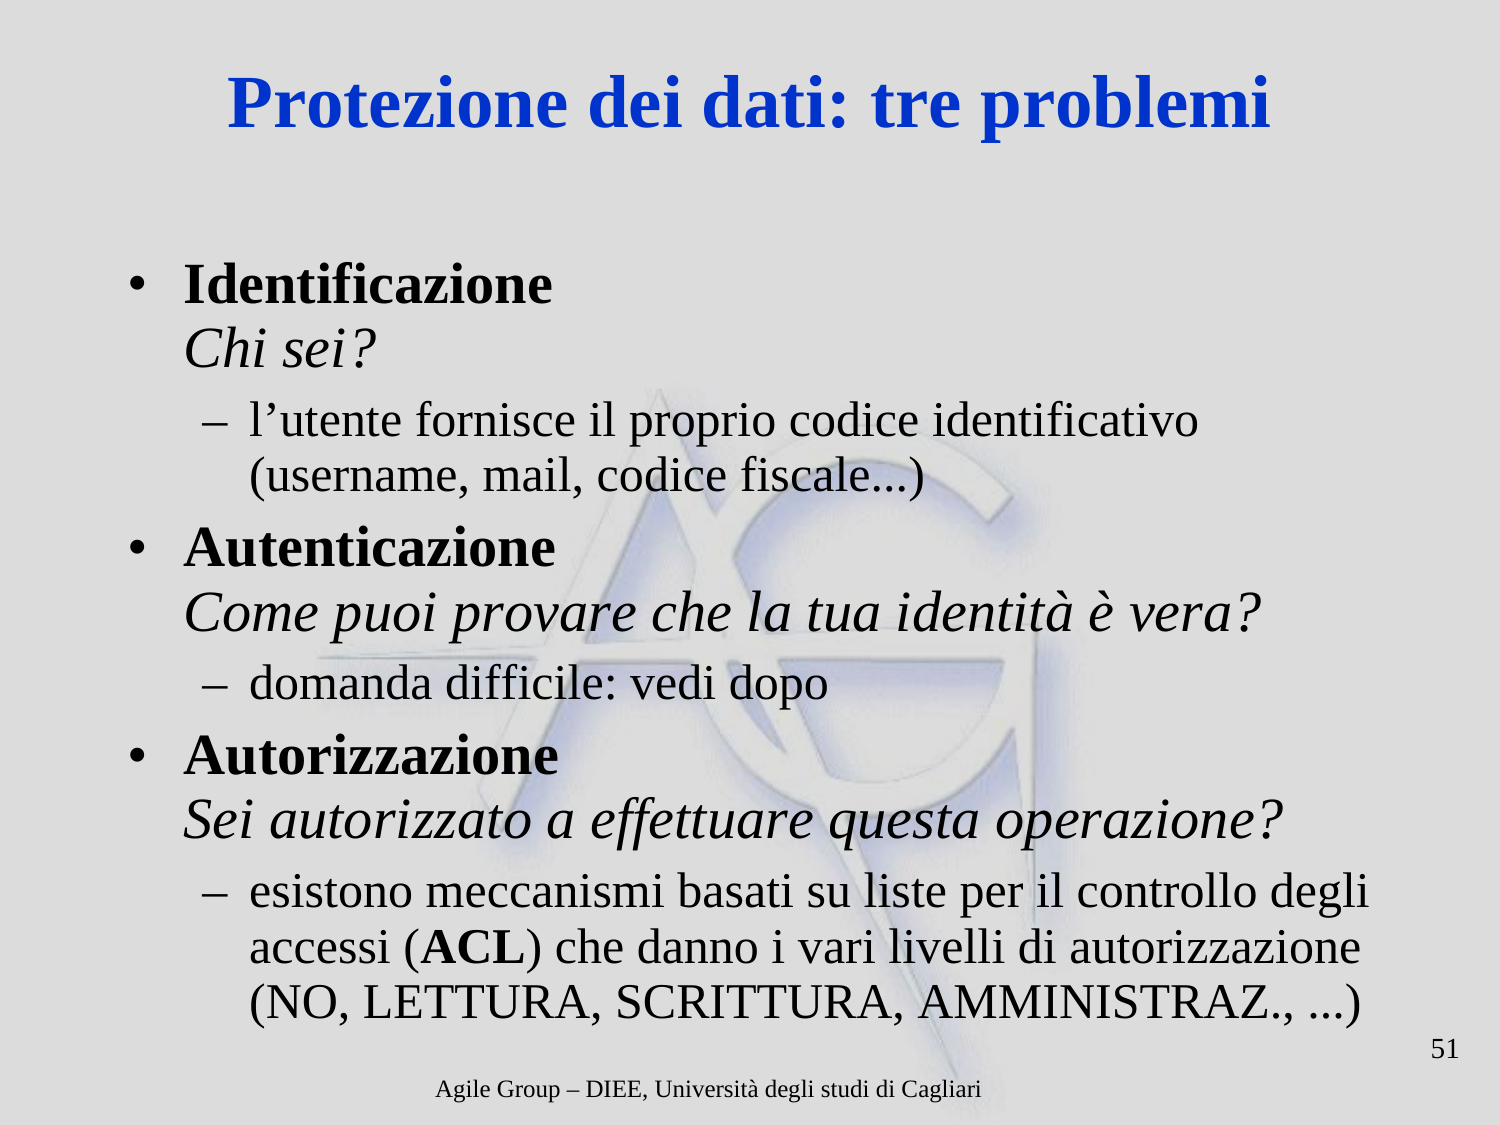

# Protezione dei dati: tre problemi
Identificazione
Chi sei?
l’utente fornisce il proprio codice identificativo (username, mail, codice fiscale...)
Autenticazione
Come puoi provare che la tua identità è vera?
domanda difficile: vedi dopo
Autorizzazione
Sei autorizzato a effettuare questa operazione?
esistono meccanismi basati su liste per il controllo degli accessi (ACL) che danno i vari livelli di autorizzazione (NO, LETTURA, SCRITTURA, AMMINISTRAZ., ...)
51